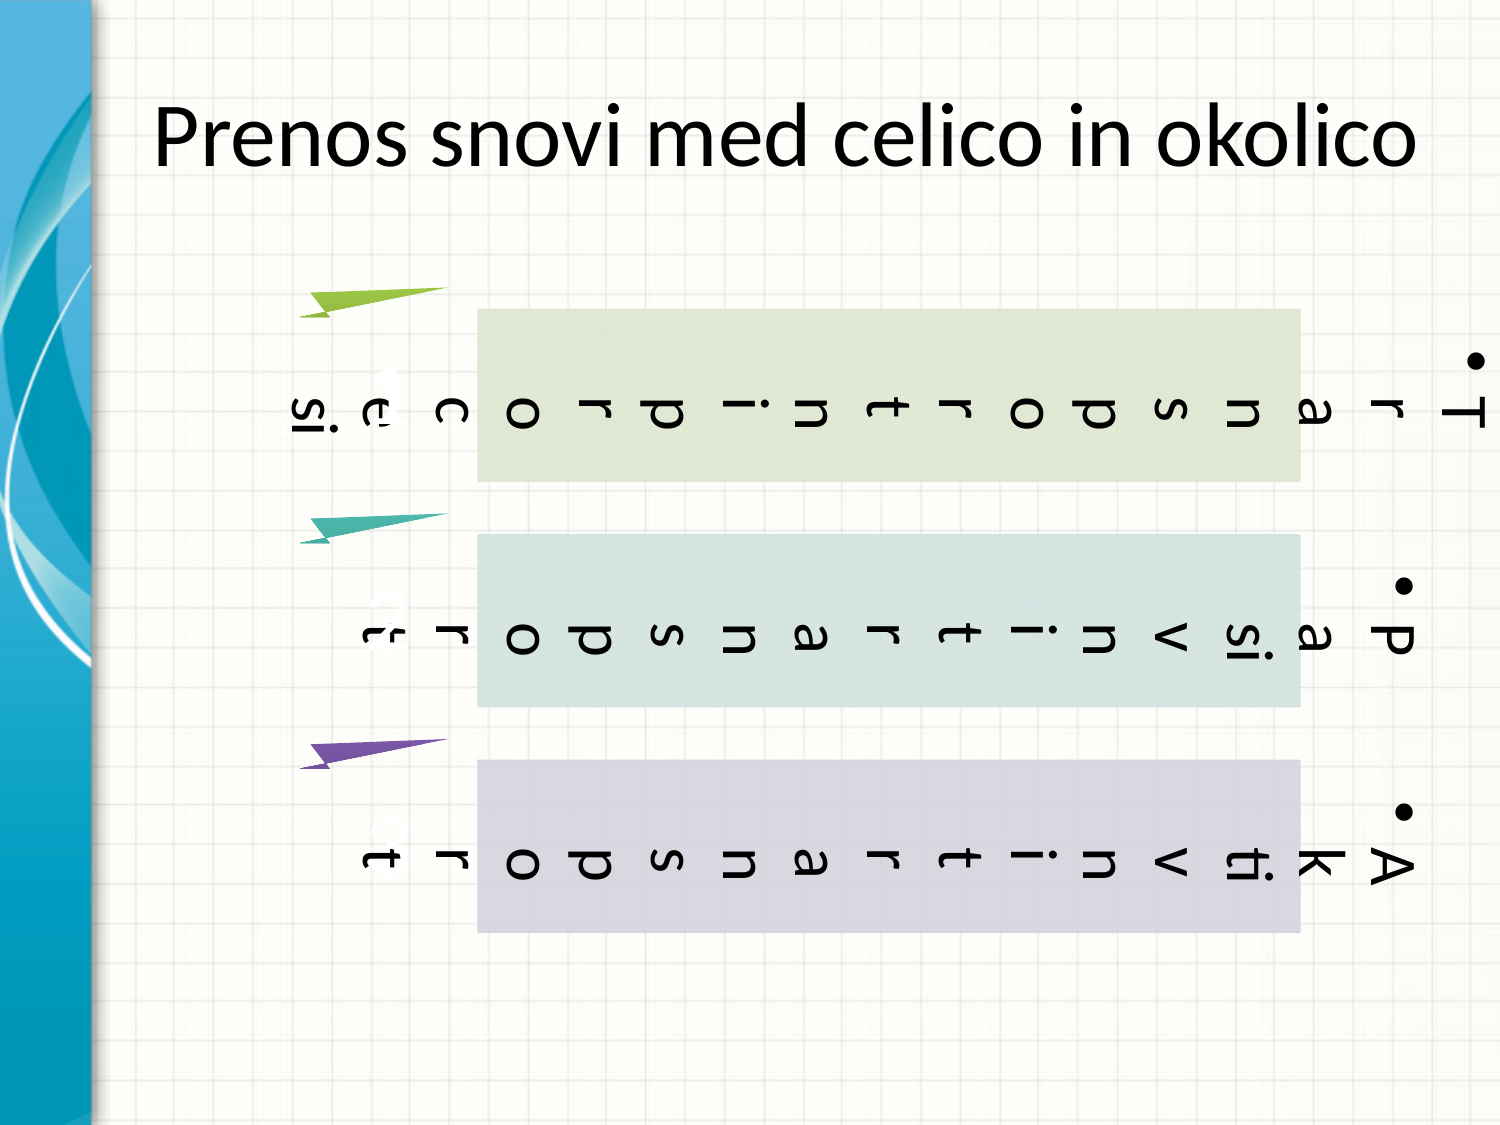

Transportni procesi
# Prenos snovi med celico in okolico
1
2
3
Pasivni transport
1
Aktivni transport
2
3